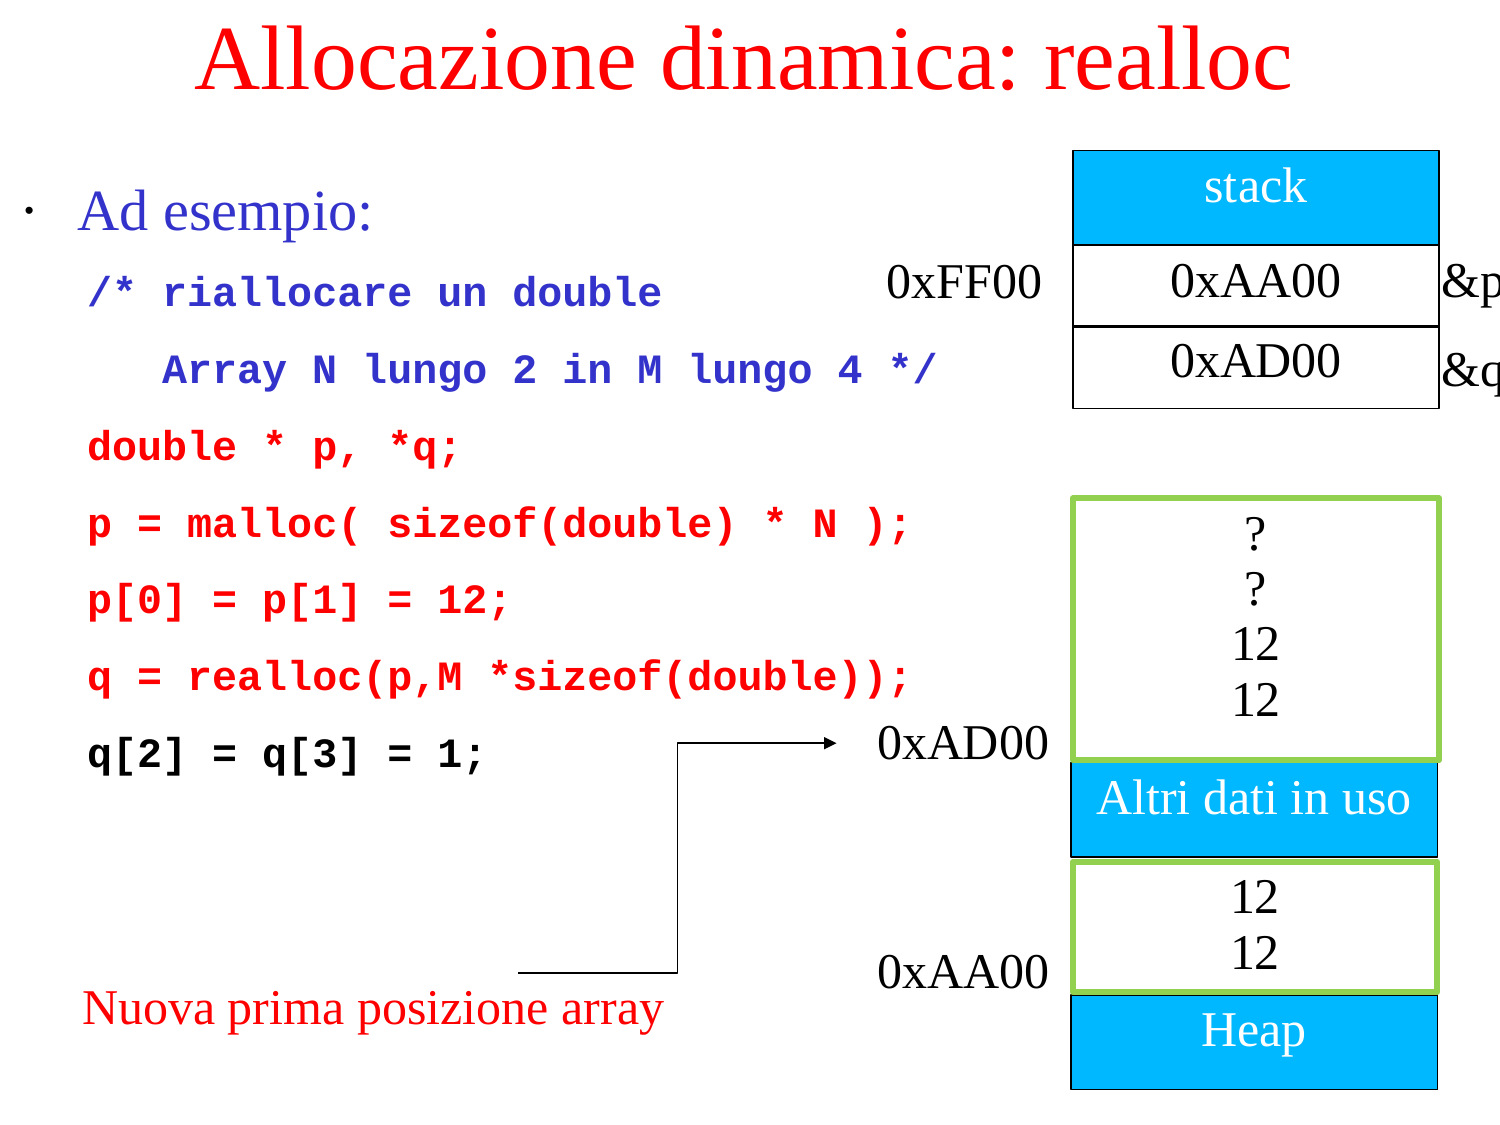

# Allocazione dinamica: realloc
stack
Ad esempio:
/* riallocare un double
 Array N lungo 2 in M lungo 4 */
double * p, *q;
p = malloc( sizeof(double) * N );
p[0] = p[1] = 12;
q = realloc(p,M *sizeof(double));
q[2] = q[3] = 1;
0xAA00
&p
0xFF00
0xAD00
&q
?
?
12
12
0xAD00
Altri dati in uso
12
12
0xAA00
Nuova prima posizione array
Heap